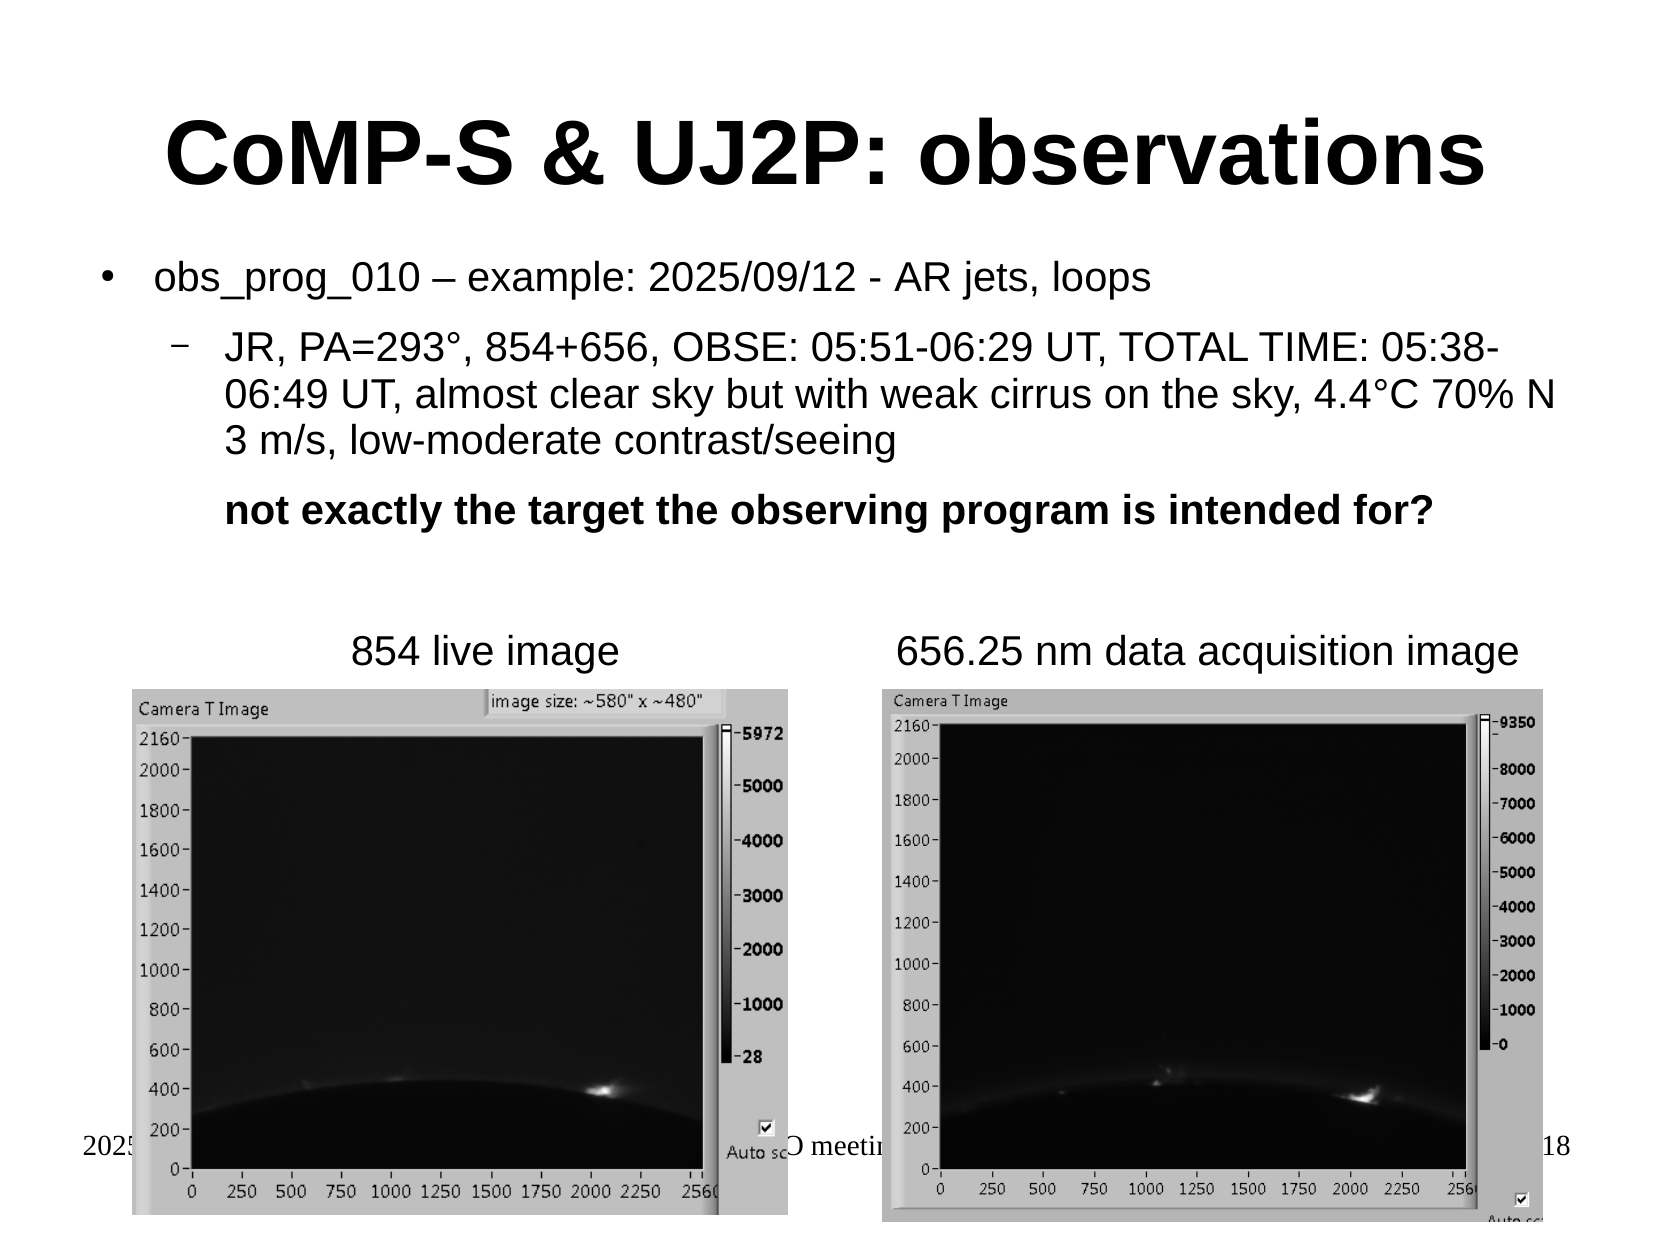

# CoMP-S & UJ2P: observations
obs_prog_010 – example: 2025/09/12 - AR jets, loops
JR, PA=293°, 854+656, OBSE: 05:51-06:29 UT, TOTAL TIME: 05:38-06:49 UT, almost clear sky but with weak cirrus on the sky, 4.4°C 70% N 3 m/s, low-moderate contrast/seeing
not exactly the target the observing program is intended for?
 854 live image 656.25 nm data acquisition image
2025/09/23
LSO meeting
18